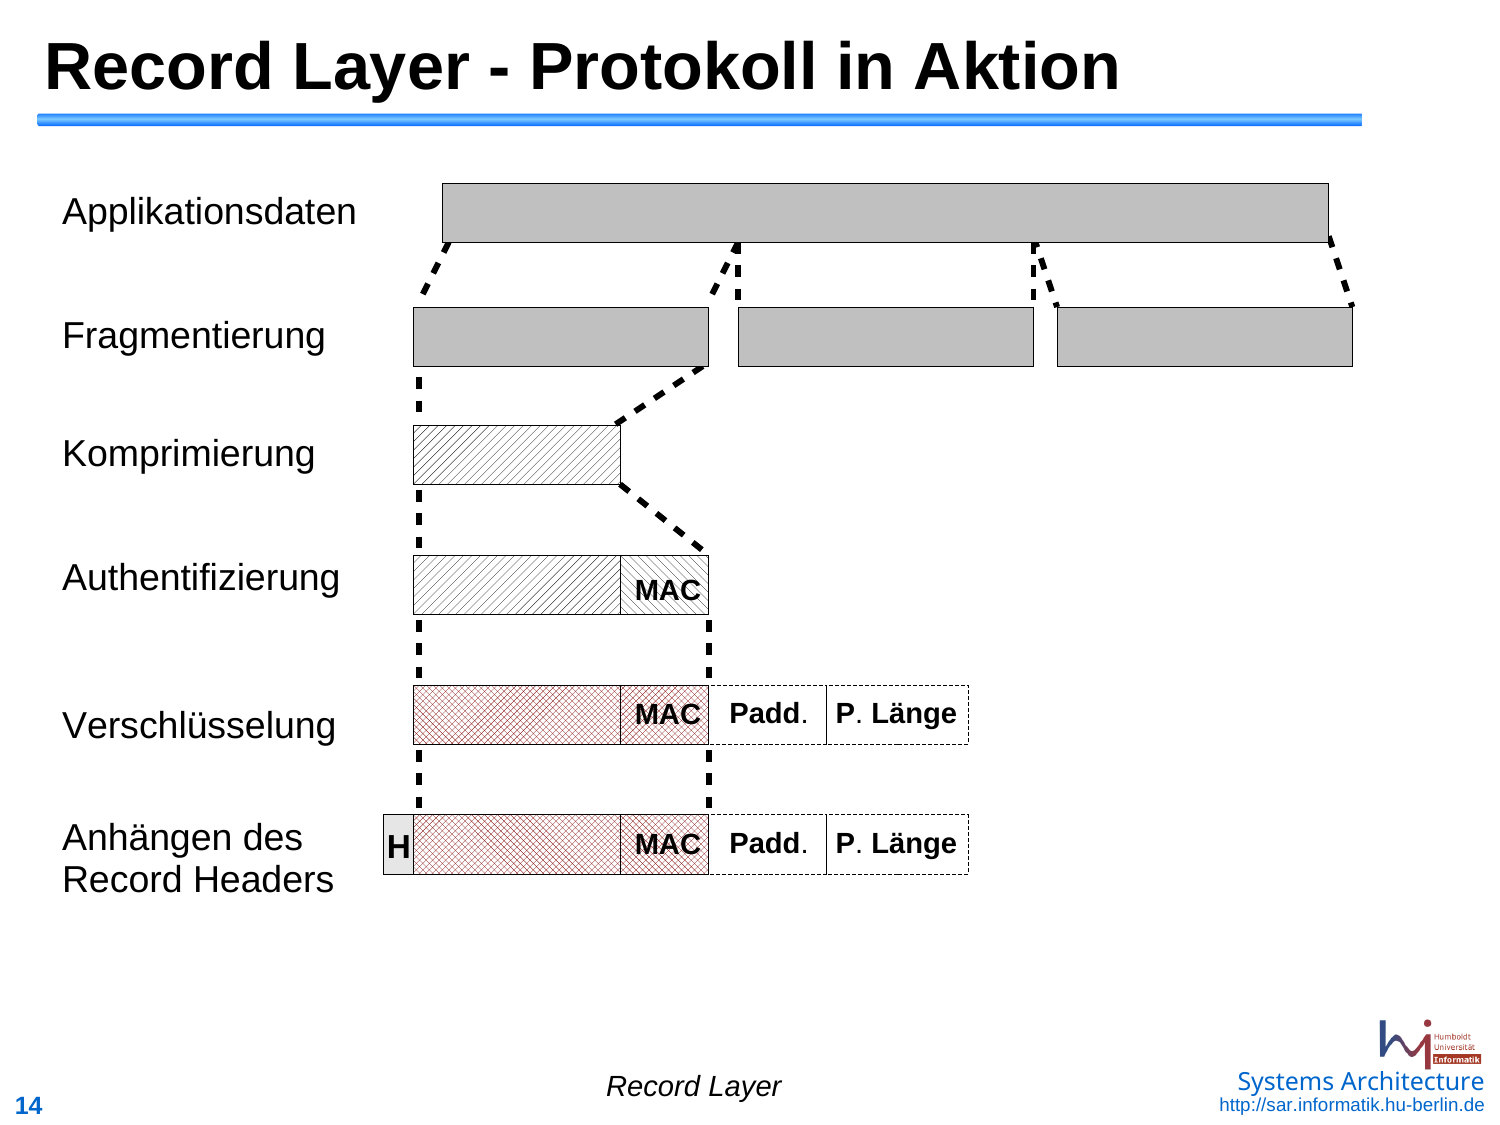

# Record Layer - Protokoll in Aktion
Applikationsdaten
Fragmentierung
Komprimierung
Authentifizierung
MAC
MAC
Padd.
P. Länge
Verschlüsselung
Anhängen des Record Headers
MAC
Padd.
P. Länge
H
Record Layer